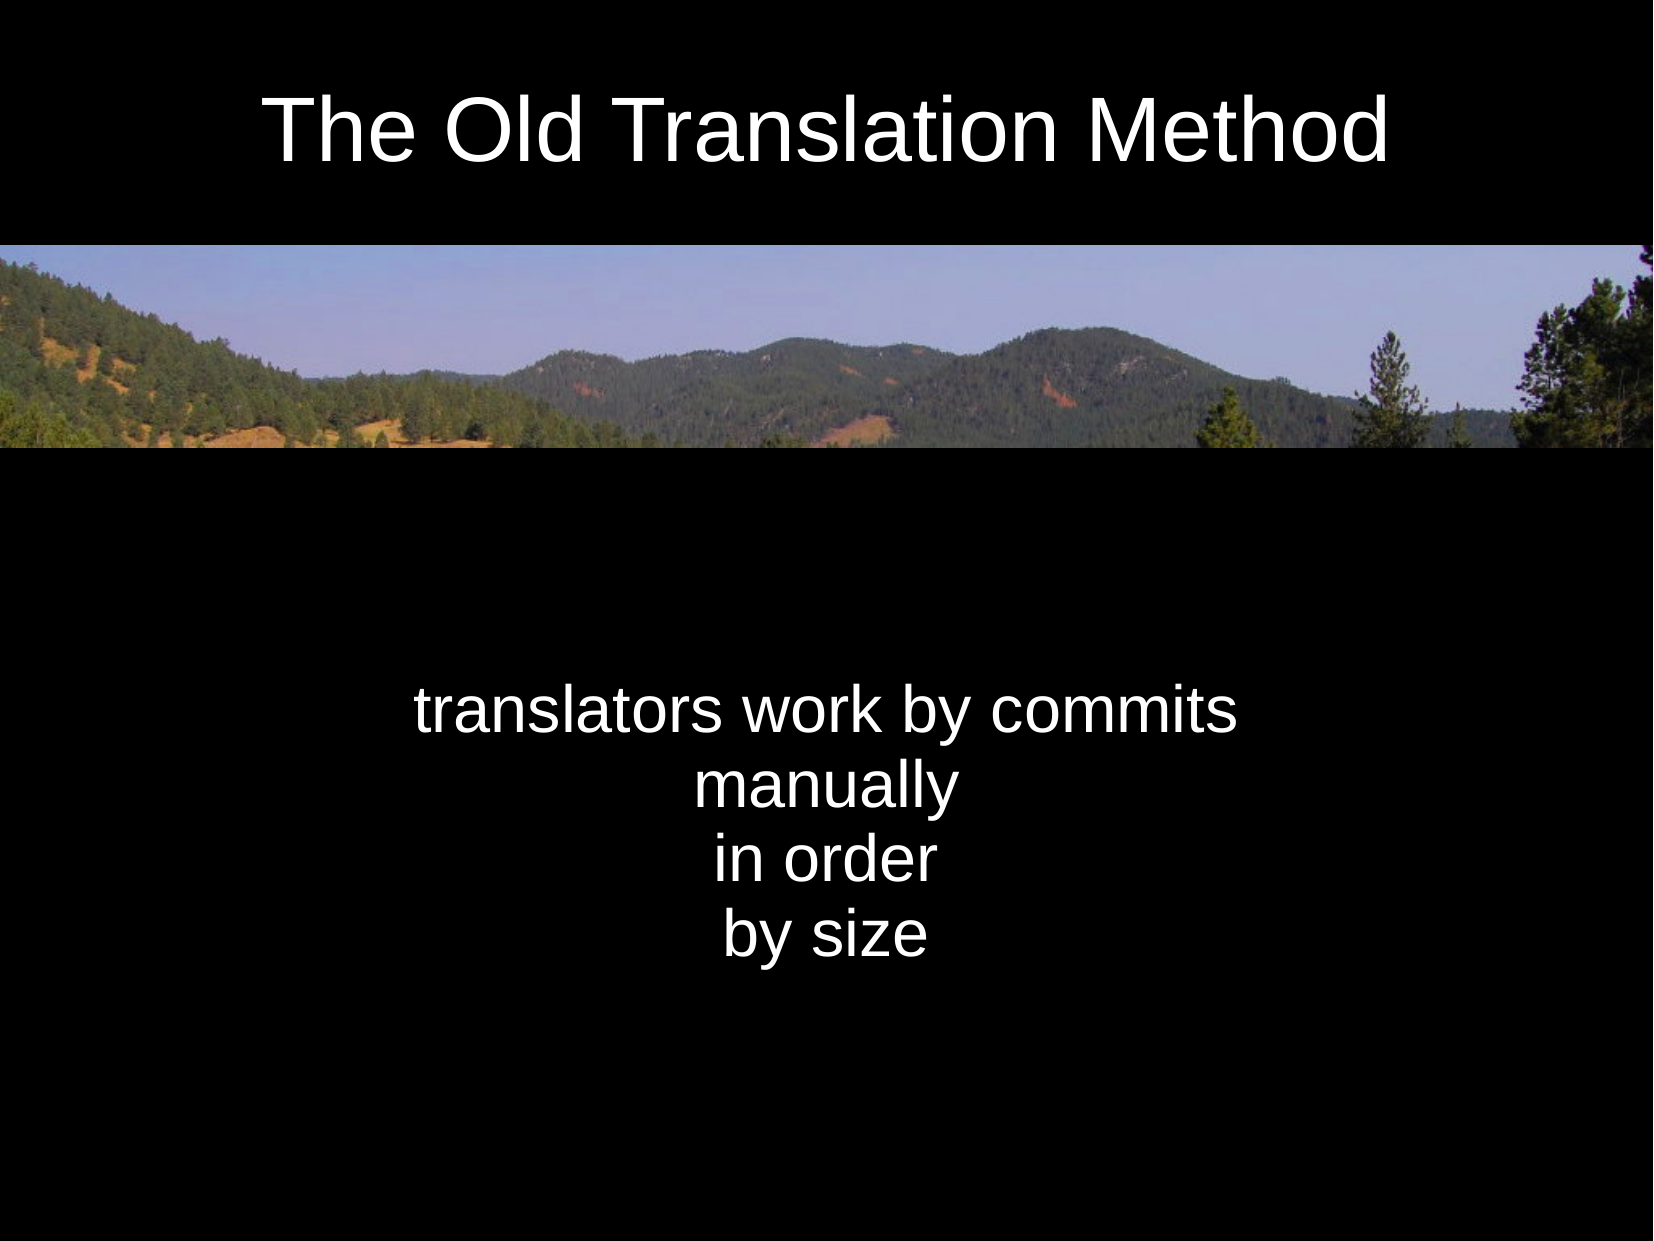

# The Old Translation Method
translators work by commits
manually
in order
by size